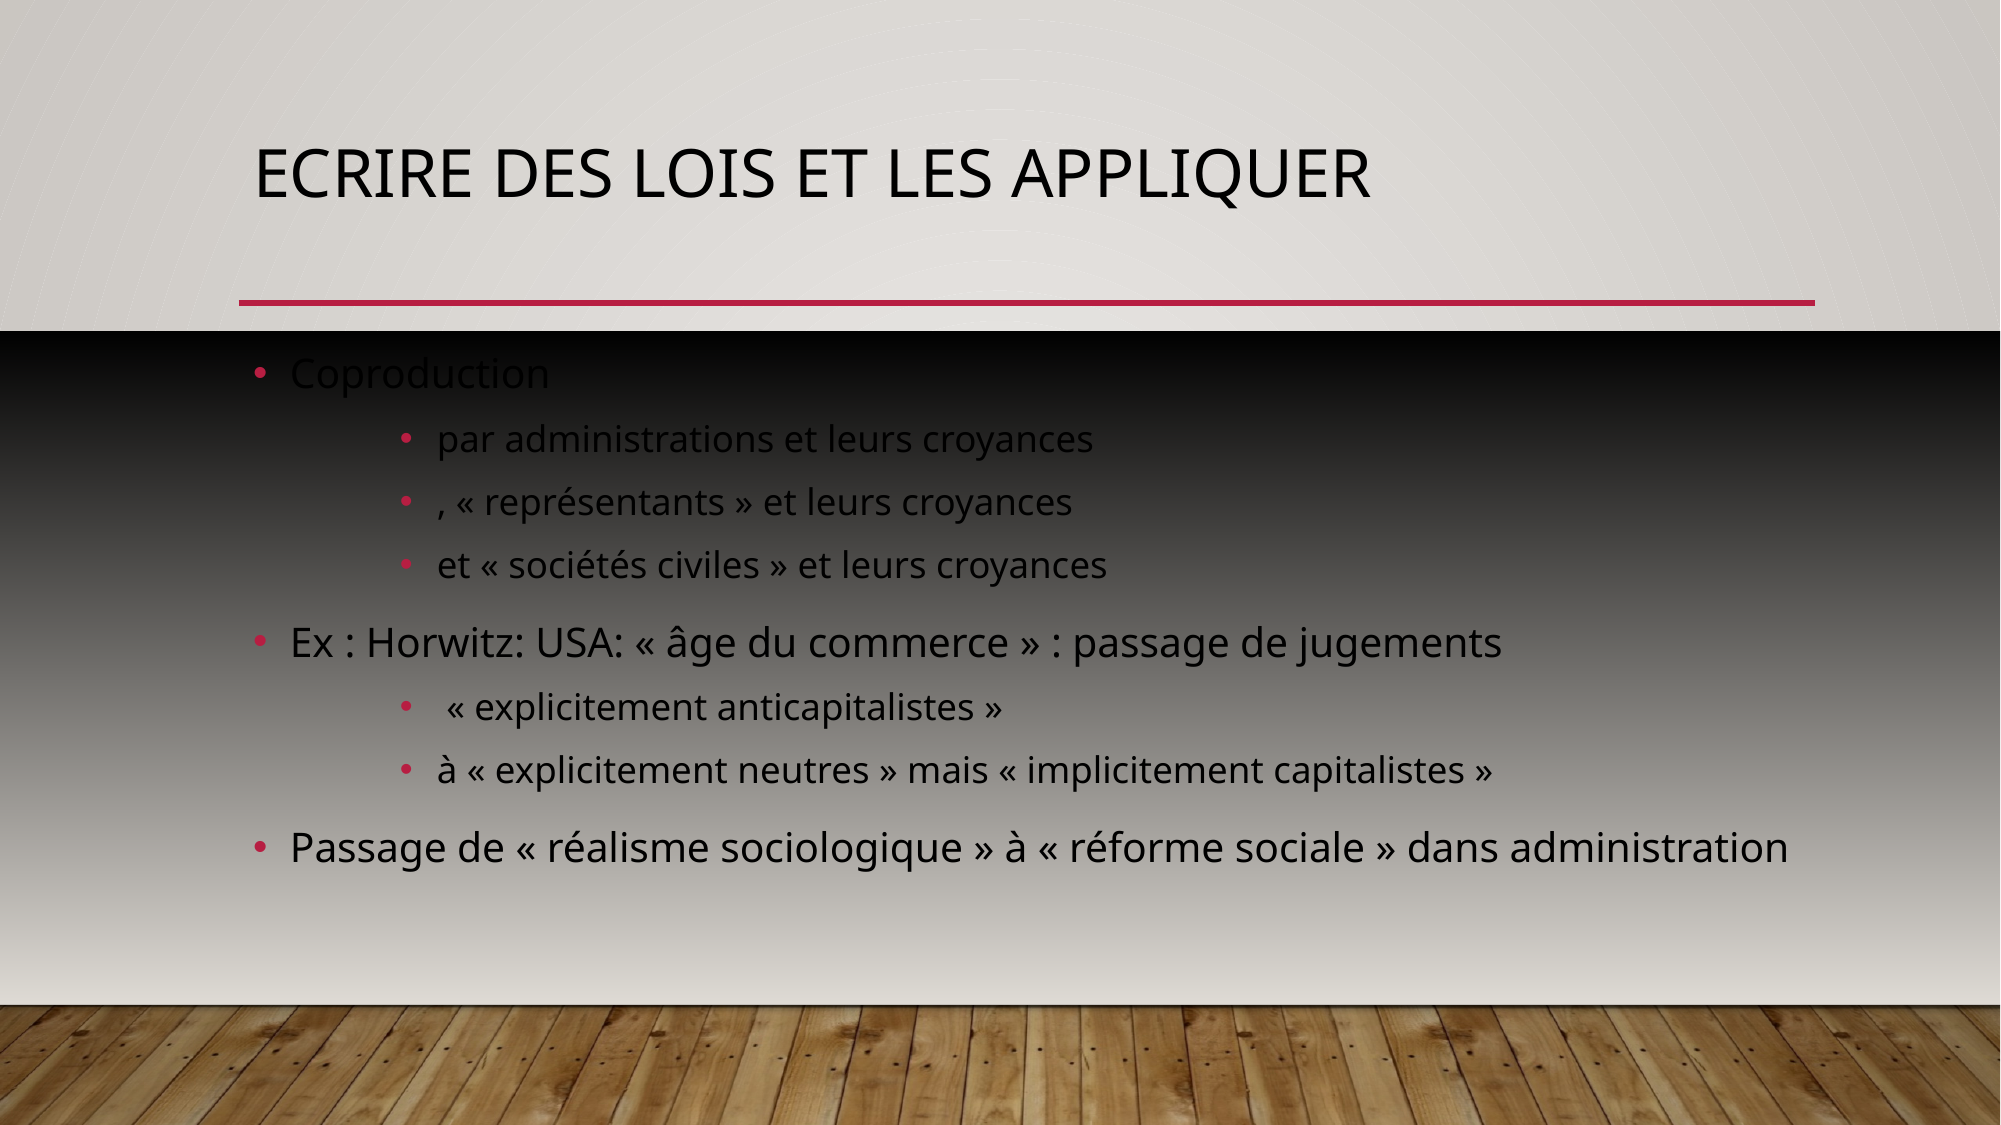

# Ecrire des lois et les appliquer
Coproduction
par administrations et leurs croyances
, « représentants » et leurs croyances
et « sociétés civiles » et leurs croyances
Ex : Horwitz: USA: « âge du commerce » : passage de jugements
 « explicitement anticapitalistes »
à « explicitement neutres » mais « implicitement capitalistes »
Passage de « réalisme sociologique » à « réforme sociale » dans administration